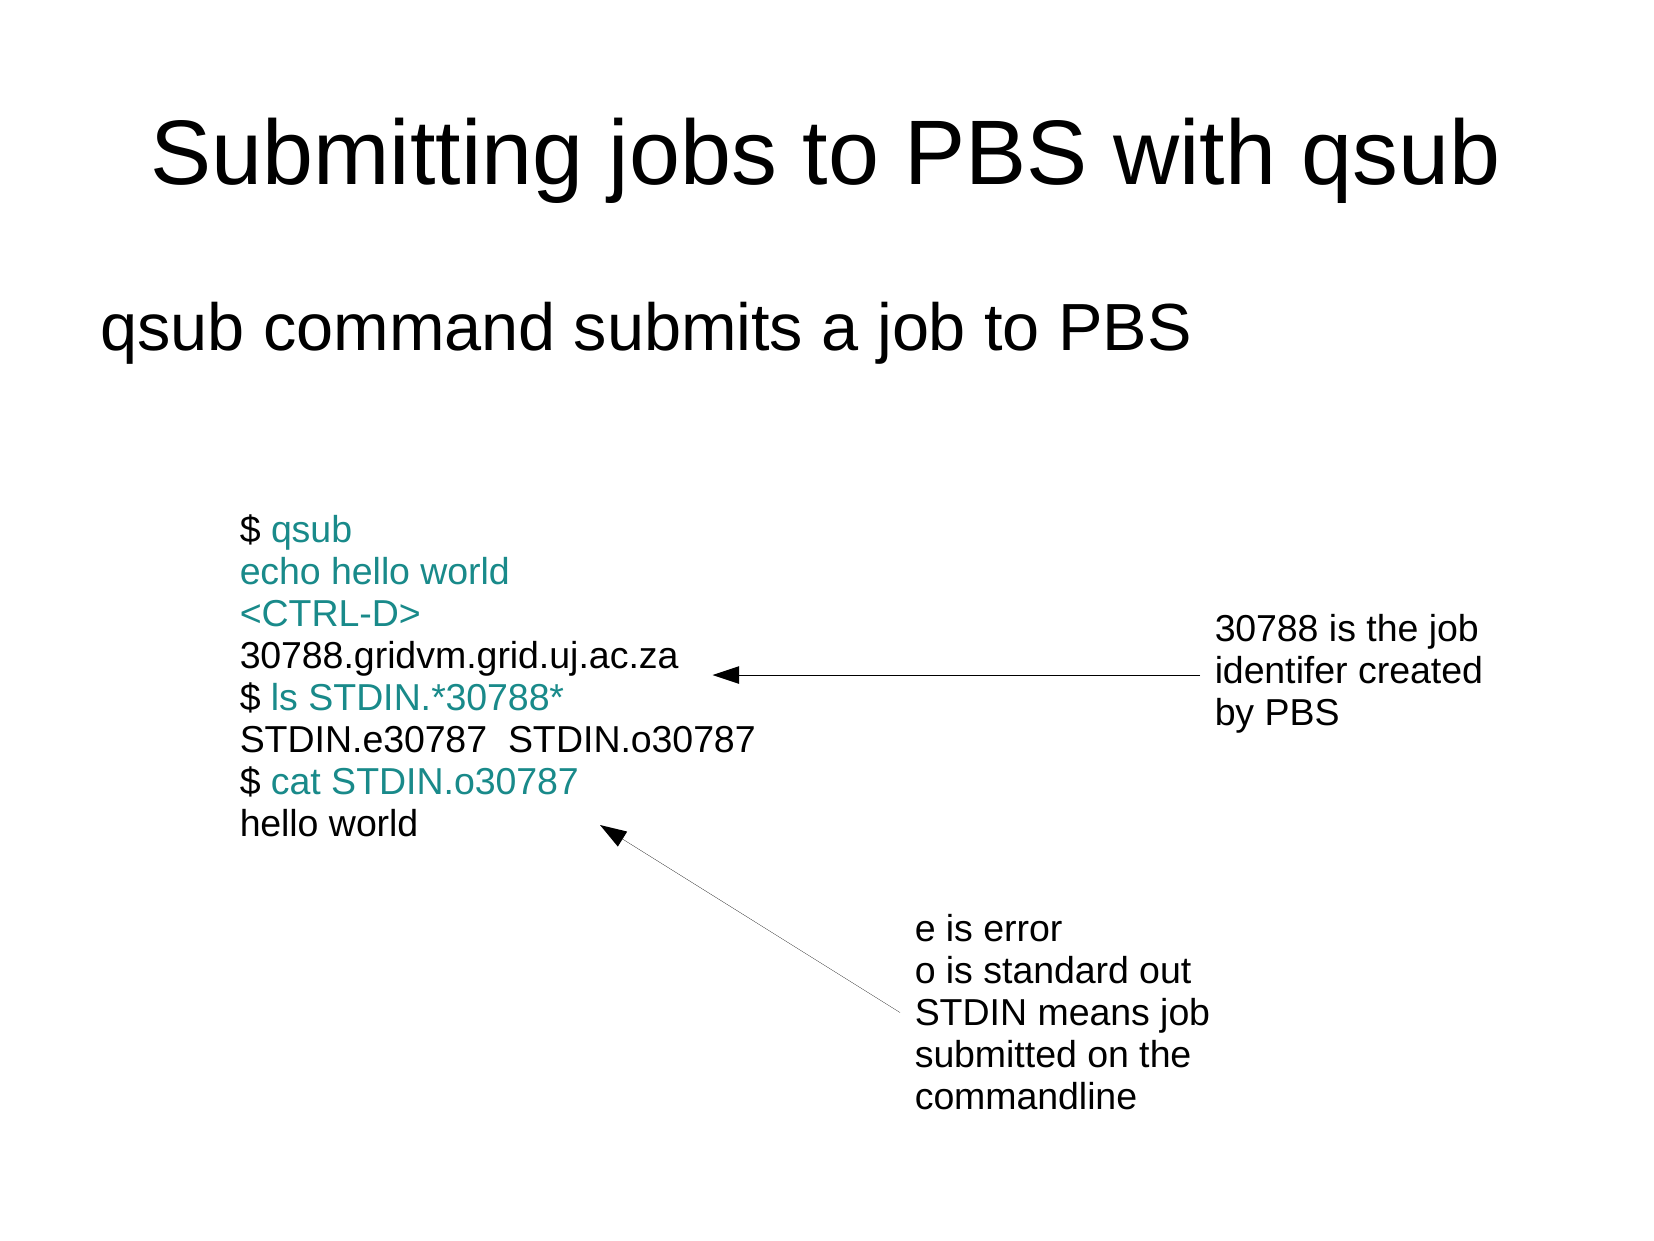

# Submitting jobs to PBS with qsub
qsub command submits a job to PBS
$ qsub
echo hello world
<CTRL-D>
30788.gridvm.grid.uj.ac.za
$ ls STDIN.*30788*
STDIN.e30787 STDIN.o30787
$ cat STDIN.o30787
hello world
30788 is the job identifer created by PBS
e is error
o is standard out
STDIN means job submitted on the commandline